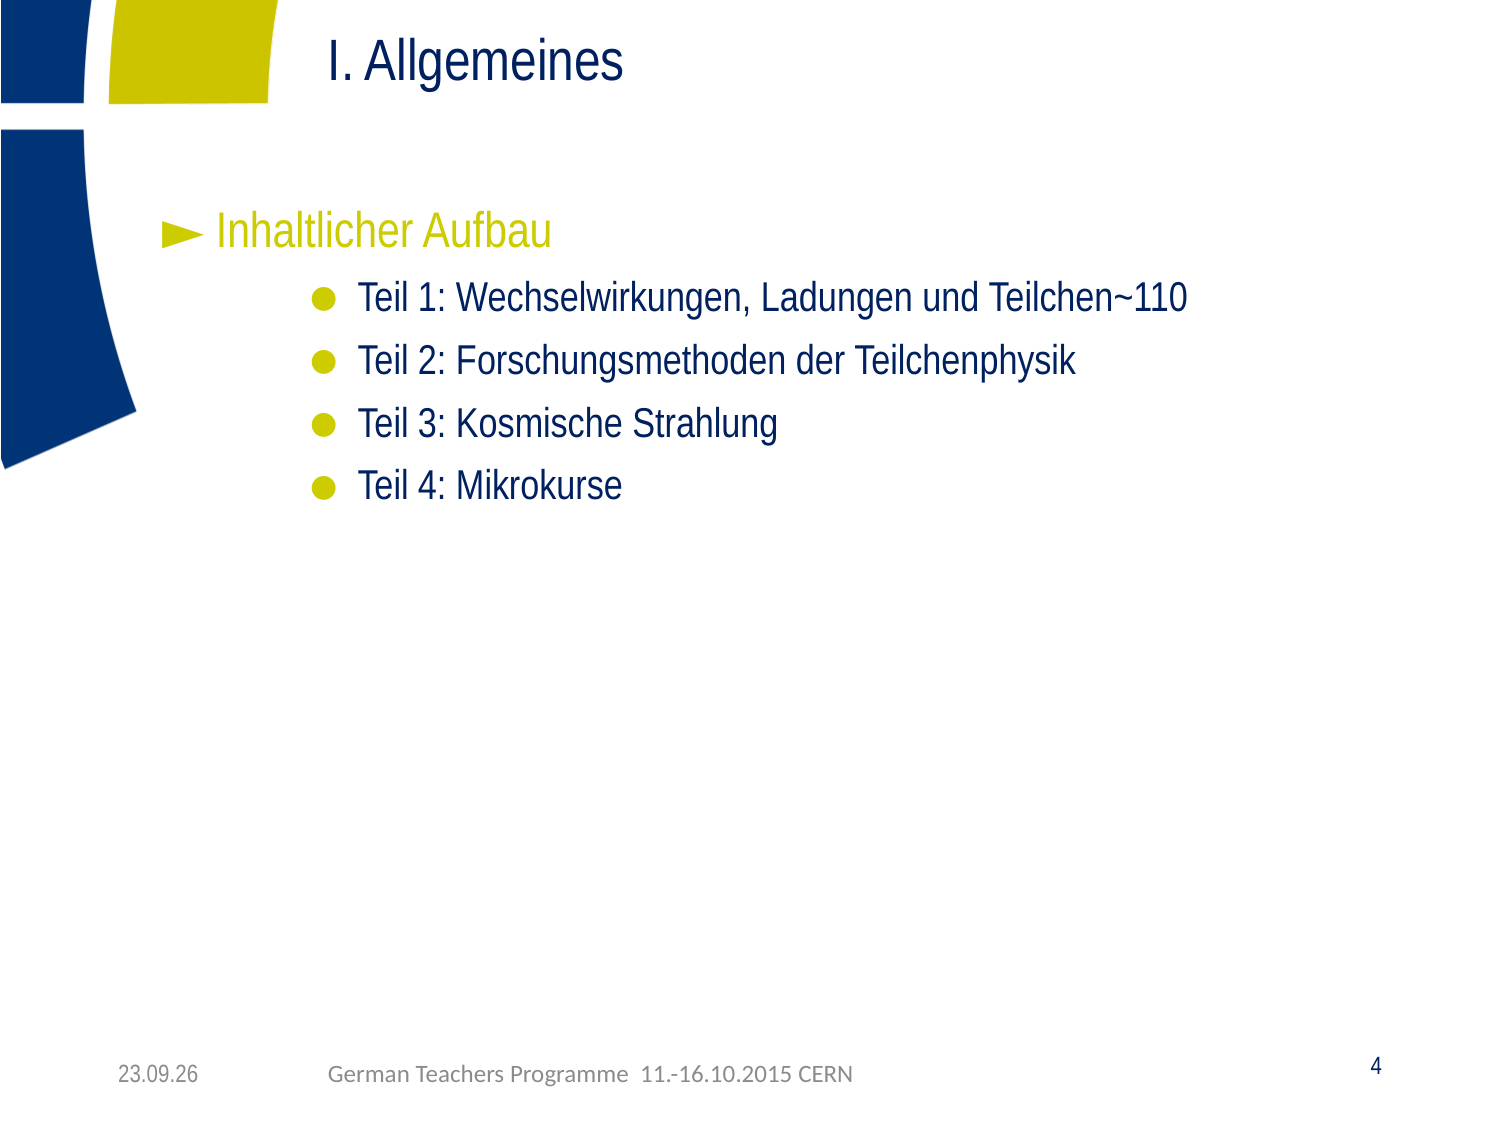

I. Allgemeines
# Inhaltlicher Aufbau
Teil 1: Wechselwirkungen, Ladungen und Teilchen~110
Teil 2: Forschungsmethoden der Teilchenphysik
Teil 3: Kosmische Strahlung
Teil 4: Mikrokurse
German Teachers Programme 11.-16.10.2015 CERN